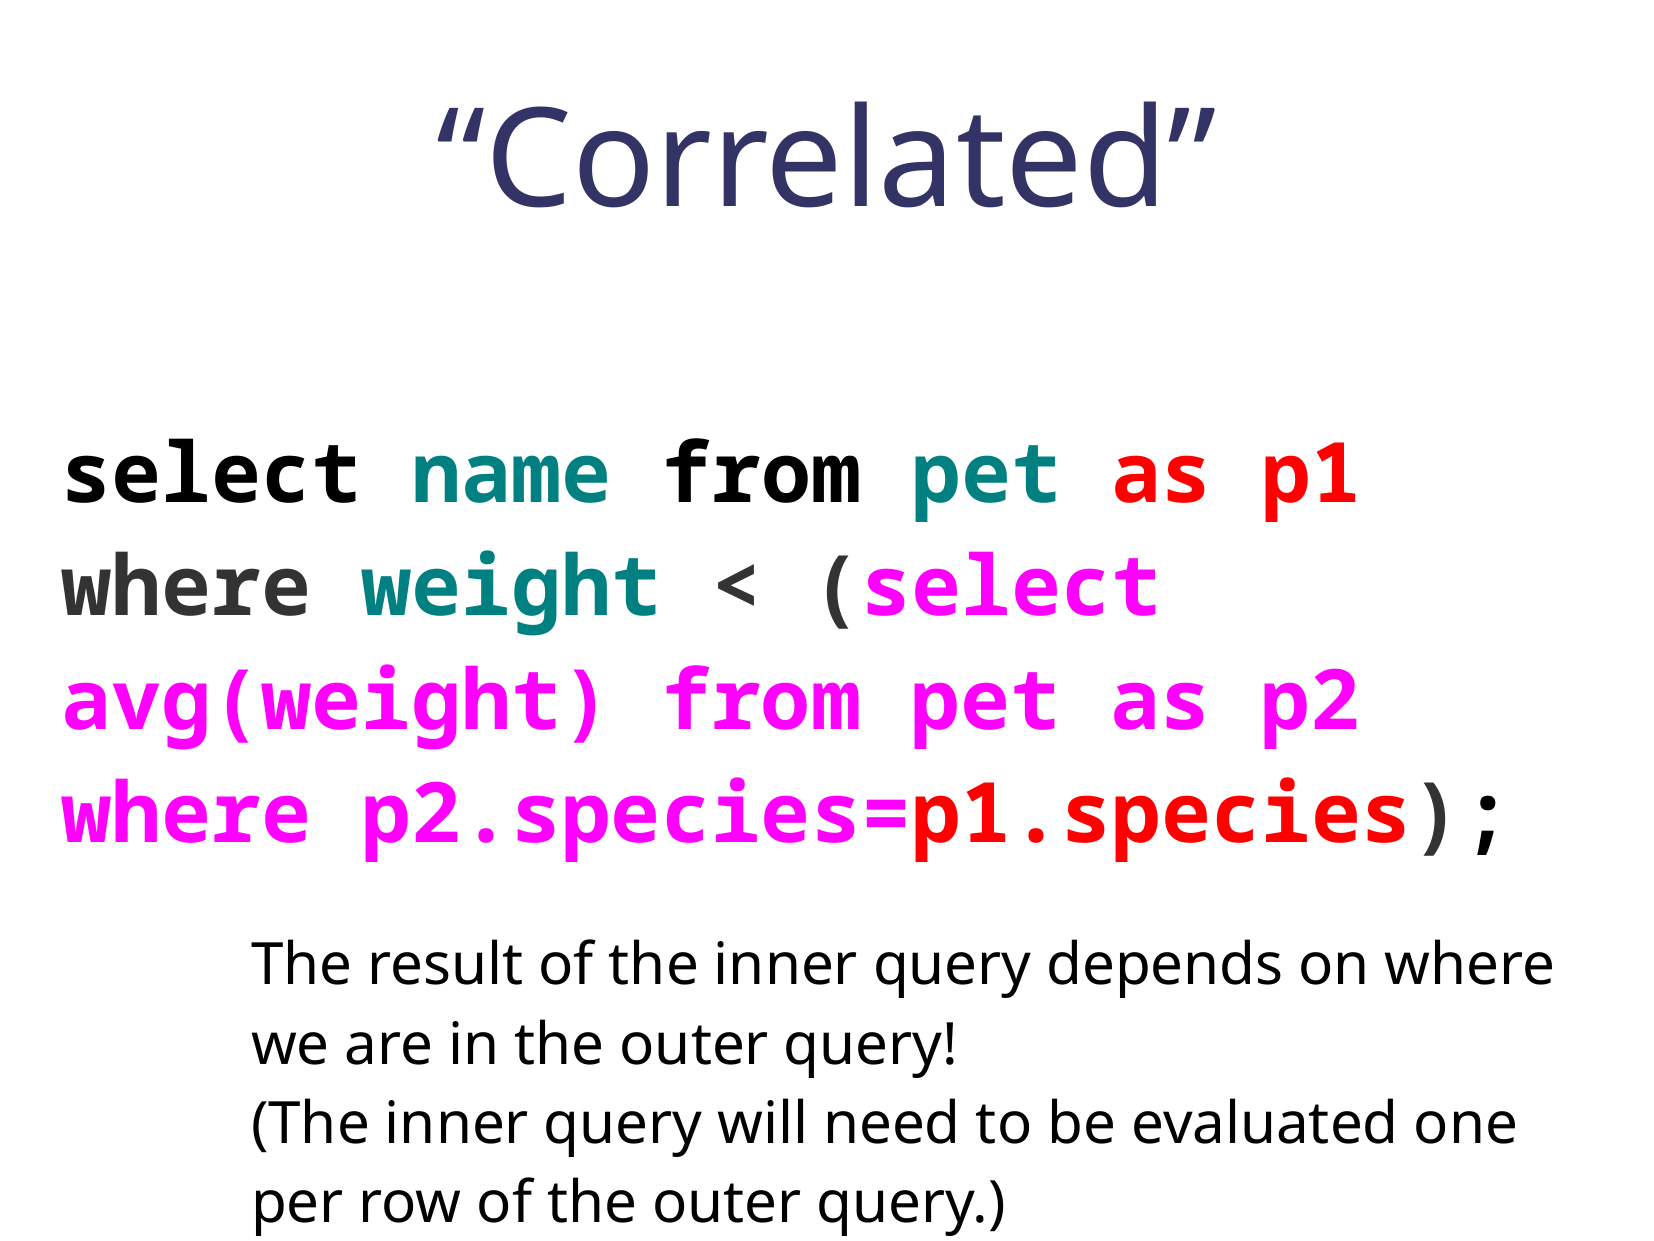

# “Correlated”
select name from pet as p1
where weight < (select avg(weight) from pet as p2
where p2.species=p1.species);
The result of the inner query depends on where we are in the outer query!
(The inner query will need to be evaluated one per row of the outer query.)